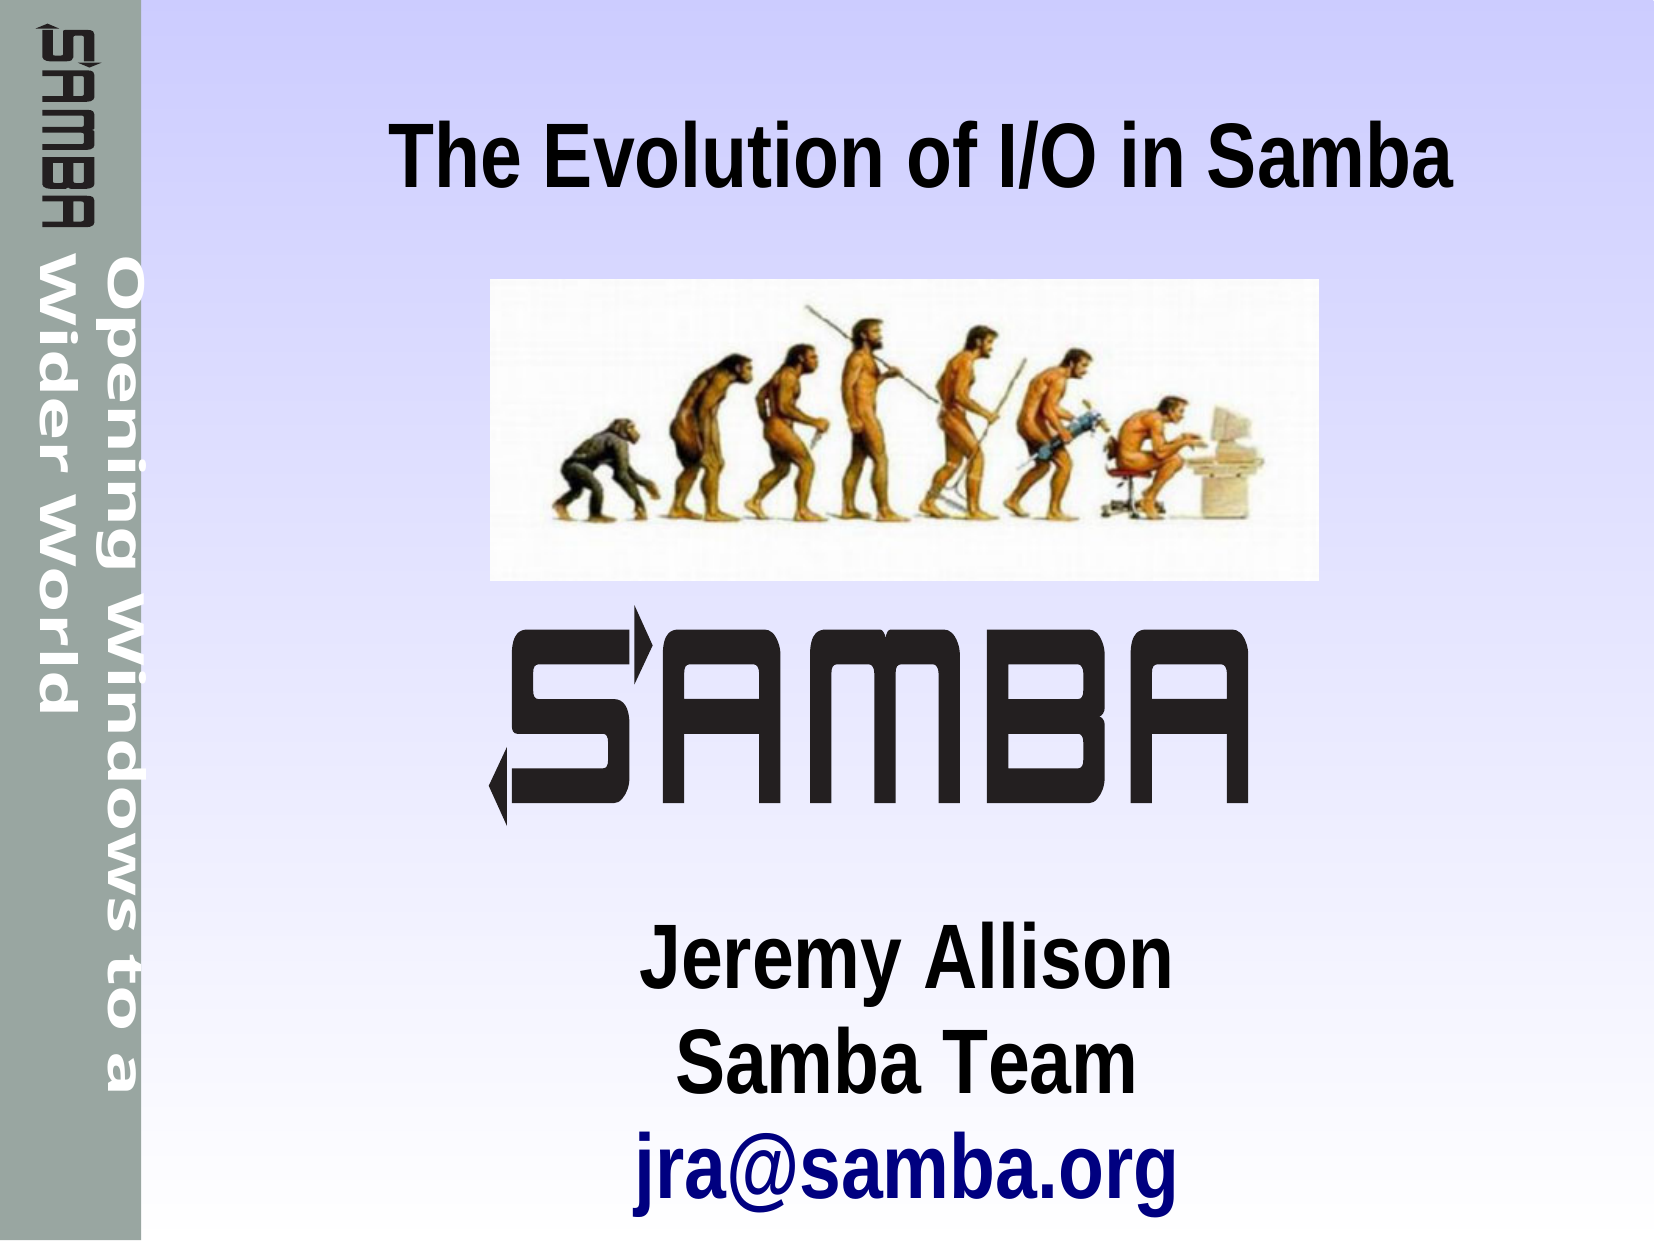

# The Evolution of I/O in Samba
Jeremy Allison
Samba Team
jra@samba.org